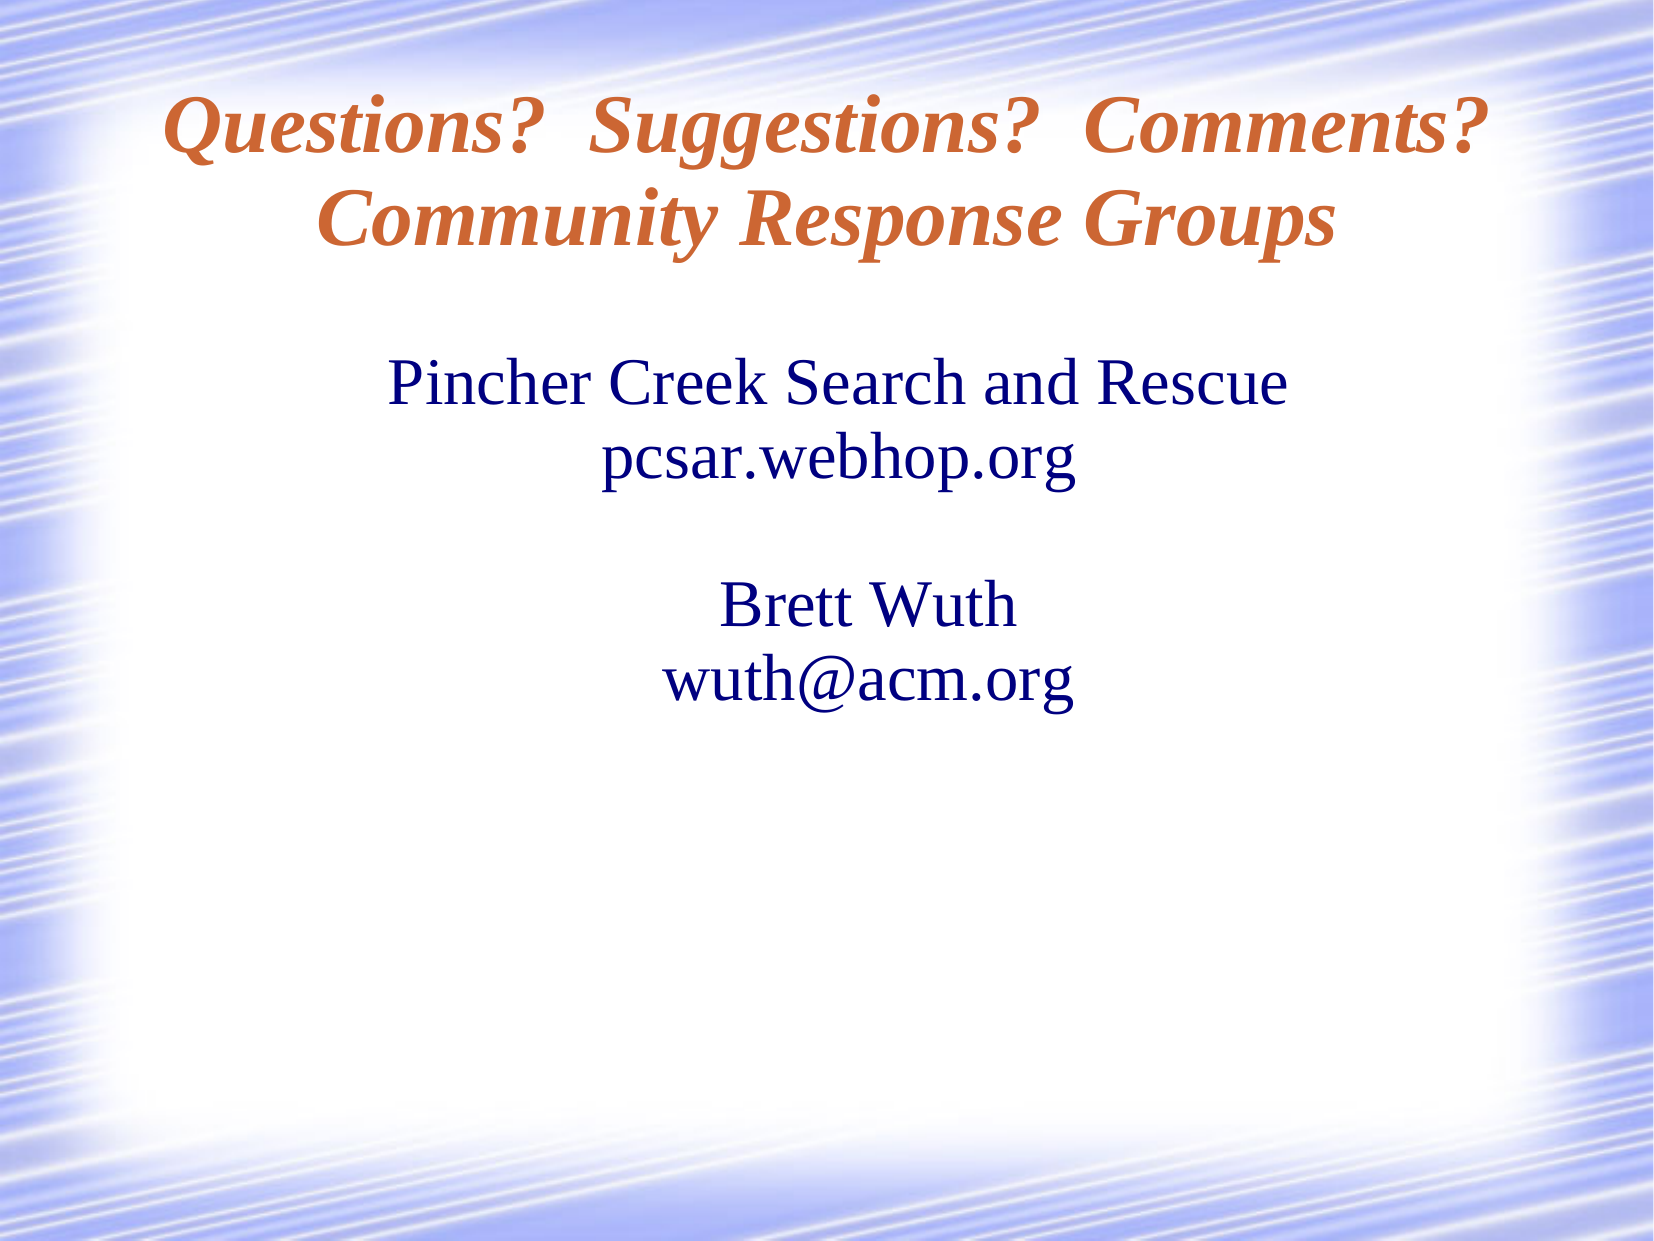

# Questions? Suggestions? Comments? Community Response Groups
Pincher Creek Search and Rescue
pcsar.webhop.org
Brett Wuth
wuth@acm.org